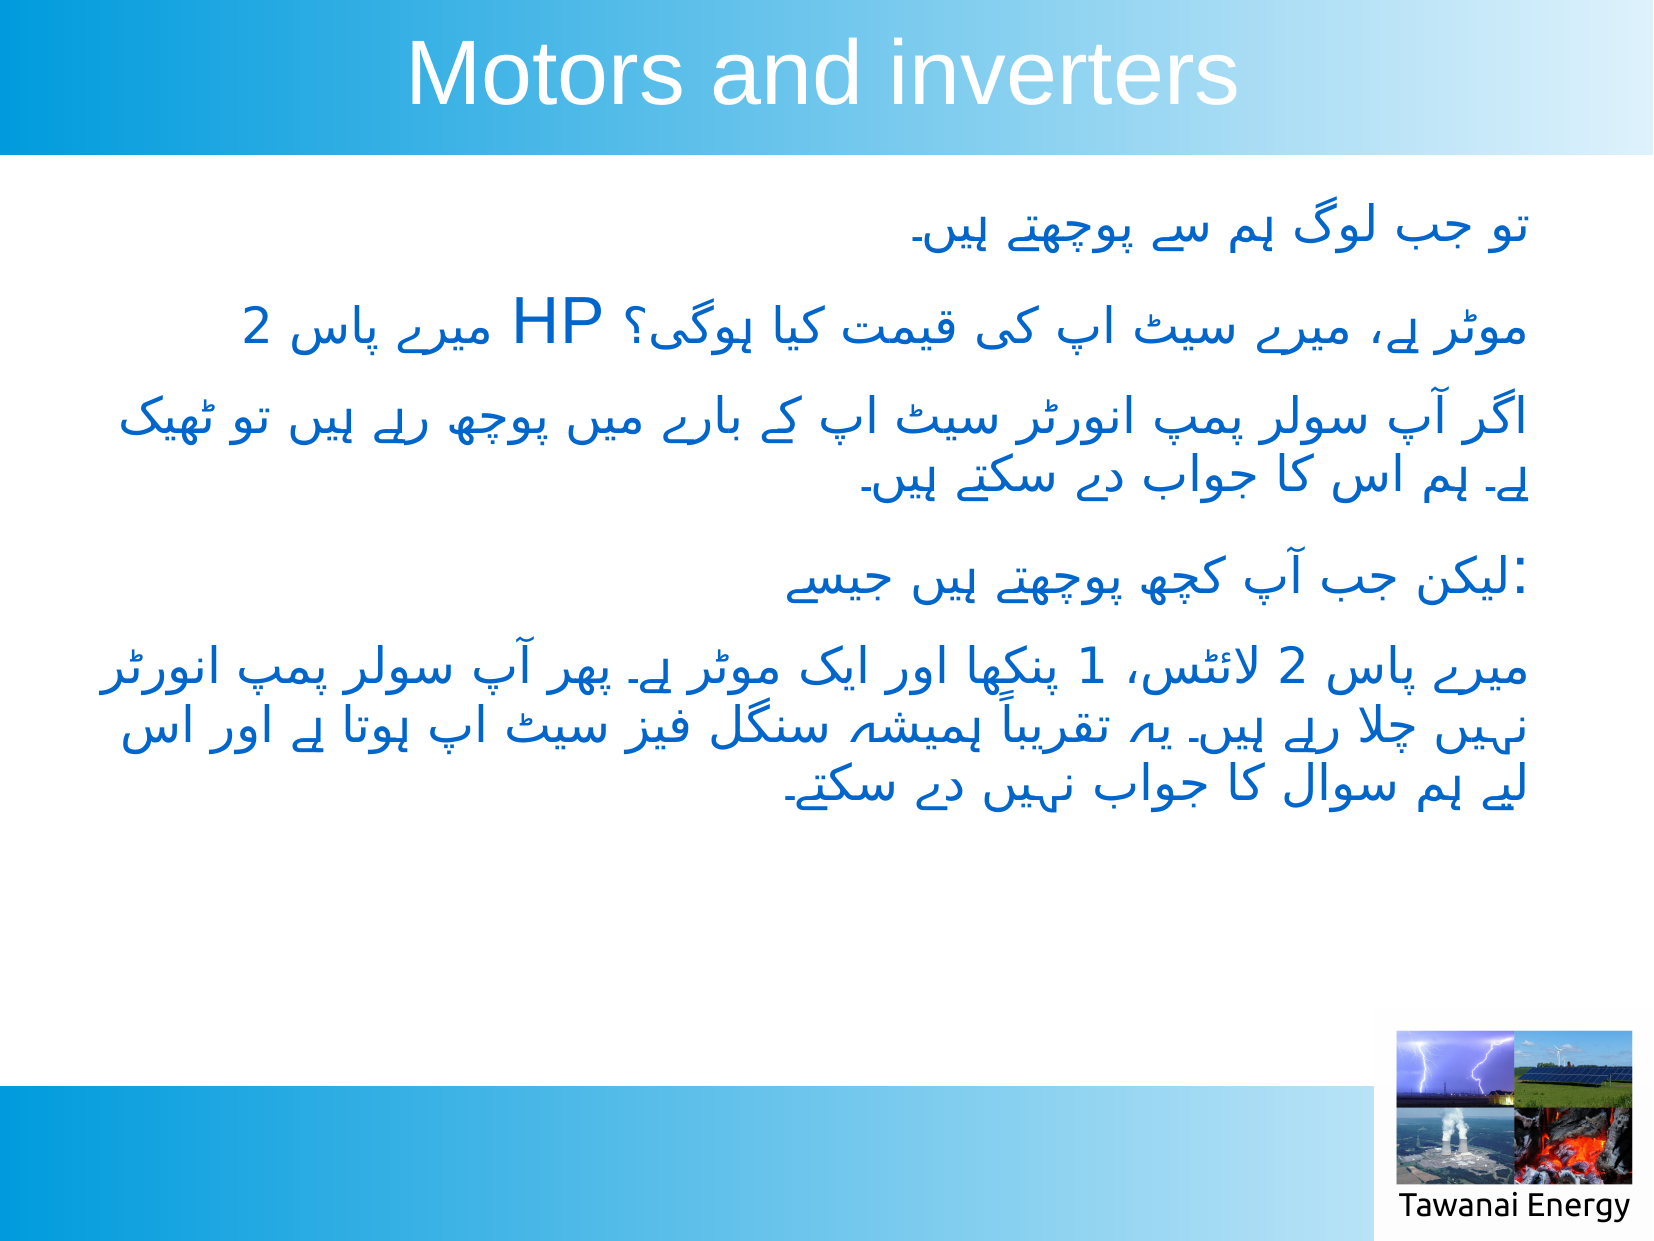

# Motors and inverters
تو جب لوگ ہم سے پوچھتے ہیں۔
میرے پاس 2 HP موٹر ہے، میرے سیٹ اپ کی قیمت کیا ہوگی؟
اگر آپ سولر پمپ انورٹر سیٹ اپ کے بارے میں پوچھ رہے ہیں تو ٹھیک ہے۔ ہم اس کا جواب دے سکتے ہیں۔
لیکن جب آپ کچھ پوچھتے ہیں جیسے:
میرے پاس 2 لائٹس، 1 پنکھا اور ایک موٹر ہے۔ پھر آپ سولر پمپ انورٹر نہیں چلا رہے ہیں۔ یہ تقریباً ہمیشہ سنگل فیز سیٹ اپ ہوتا ہے اور اس لیے ہم سوال کا جواب نہیں دے سکتے۔